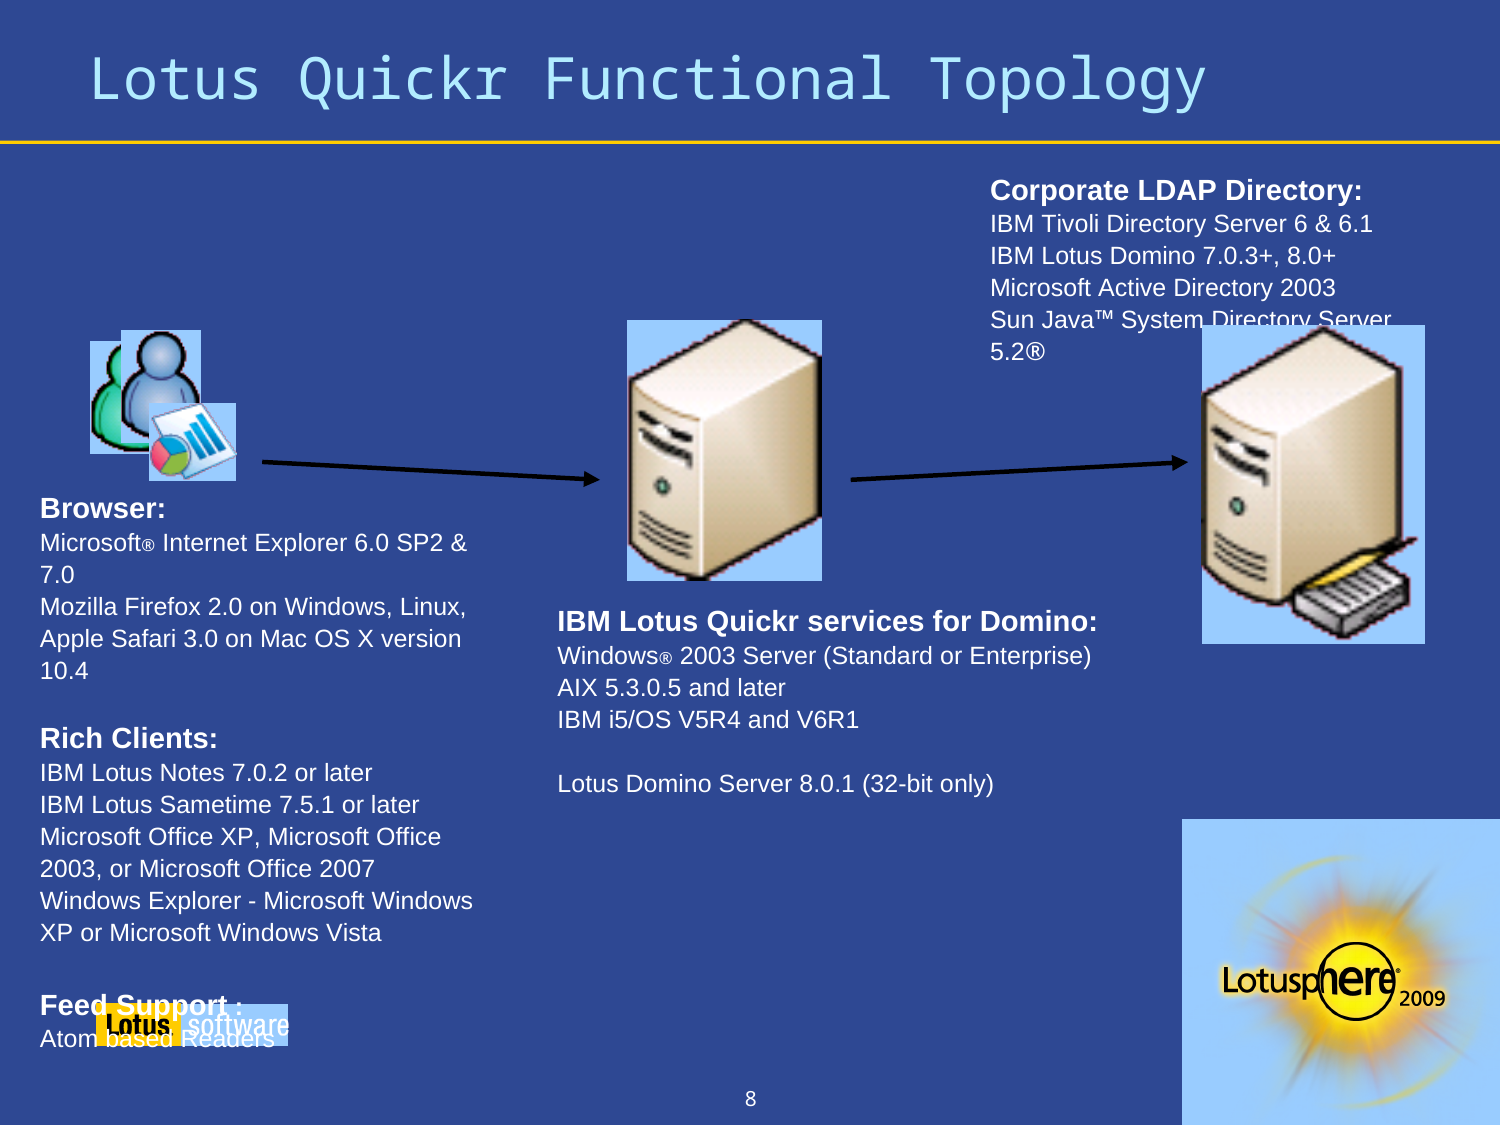

# Lotus Quickr Functional Topology
Corporate LDAP Directory:
IBM Tivoli Directory Server 6 & 6.1
IBM Lotus Domino 7.0.3+, 8.0+
Microsoft Active Directory 2003
Sun Java™ System Directory Server 5.2®
Browser:
Microsoft® Internet Explorer 6.0 SP2 & 7.0
Mozilla Firefox 2.0 on Windows, Linux,
Apple Safari 3.0 on Mac OS X version 10.4
Rich Clients:
IBM Lotus Notes 7.0.2 or later
IBM Lotus Sametime 7.5.1 or later
Microsoft Office XP, Microsoft Office 2003, or Microsoft Office 2007
Windows Explorer - Microsoft Windows XP or Microsoft Windows Vista
Feed Support :
Atom based Readers
IBM Lotus Quickr services for Domino:
Windows® 2003 Server (Standard or Enterprise)
AIX 5.3.0.5 and later
IBM i5/OS V5R4 and V6R1
Lotus Domino Server 8.0.1 (32-bit only)
8